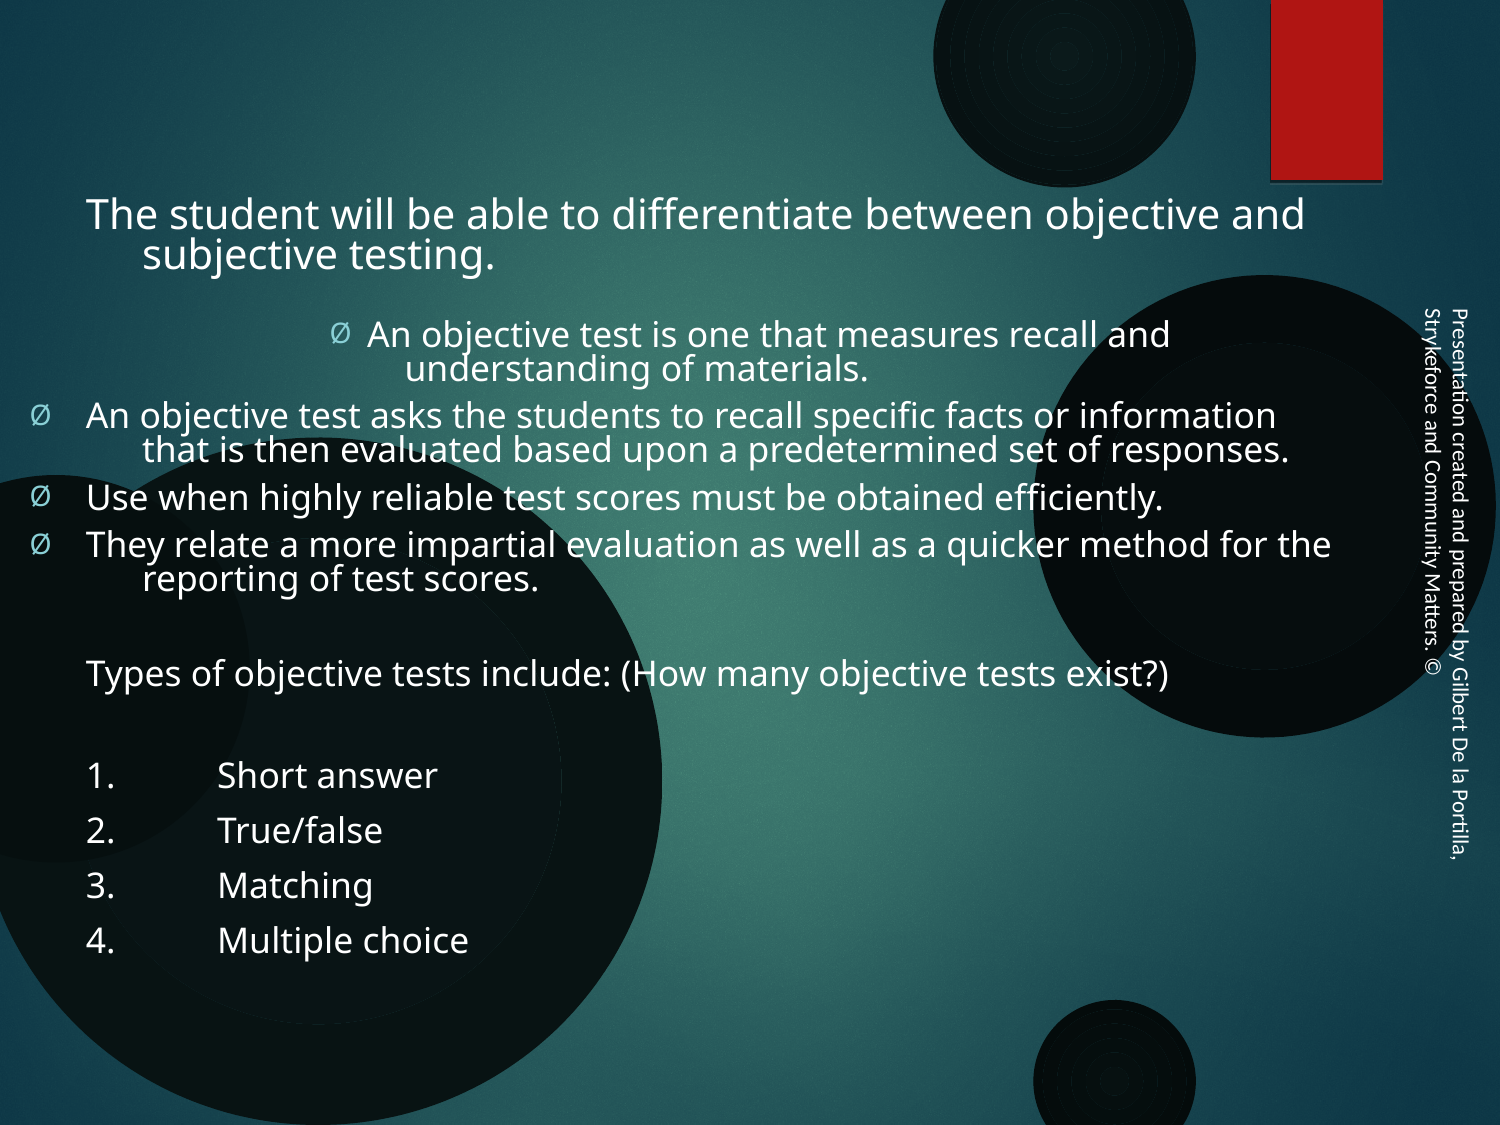

# The student will be able to differentiate between objective and subjective testing.
An objective test is one that measures recall and understanding of materials.
An objective test asks the students to recall specific facts or information that is then evaluated based upon a predetermined set of responses.
Use when highly reliable test scores must be obtained efficiently.
They relate a more impartial evaluation as well as a quicker method for the reporting of test scores.
Types of objective tests include: (How many objective tests exist?)
1.	Short answer
2.	True/false
3.	Matching
4.	Multiple choice
Presentation created and prepared by Gilbert De la Portilla, Strykeforce and Community Matters. ©